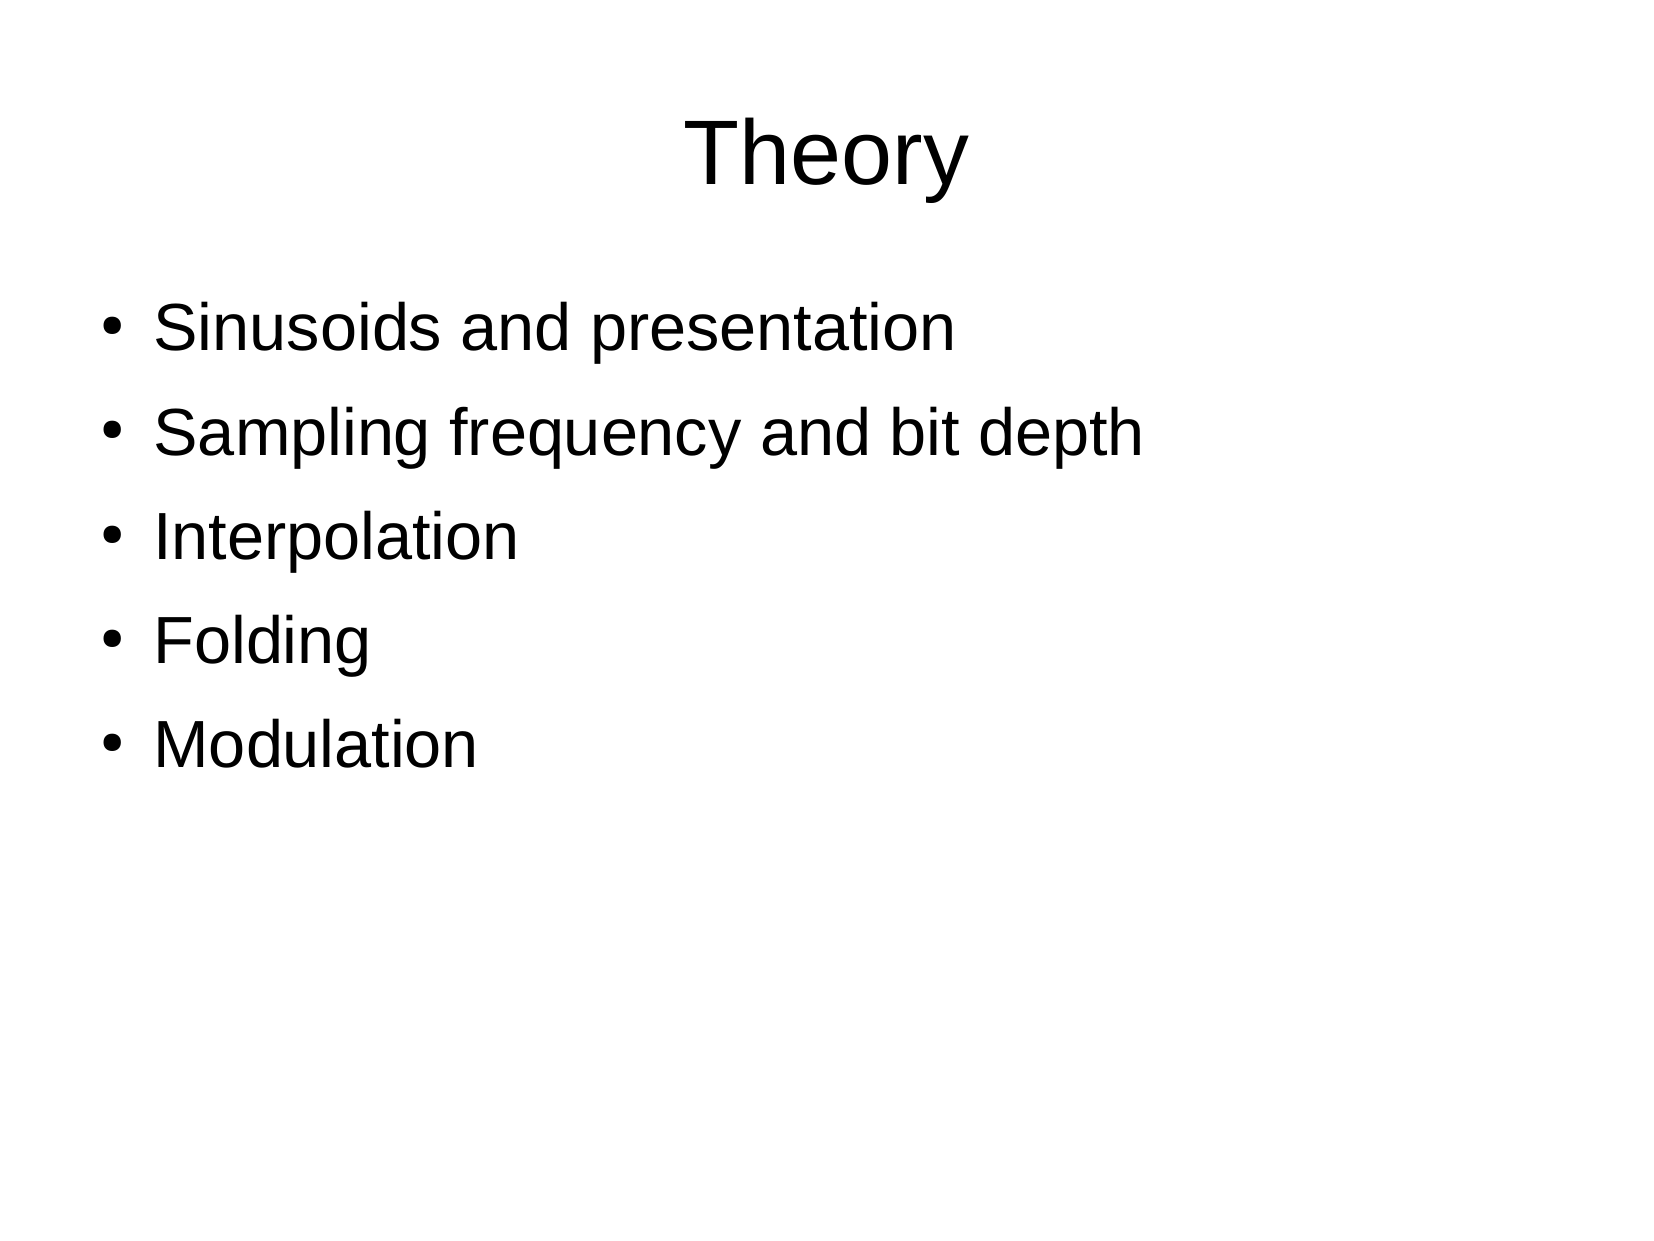

# Theory
Sinusoids and presentation
Sampling frequency and bit depth
Interpolation
Folding
Modulation